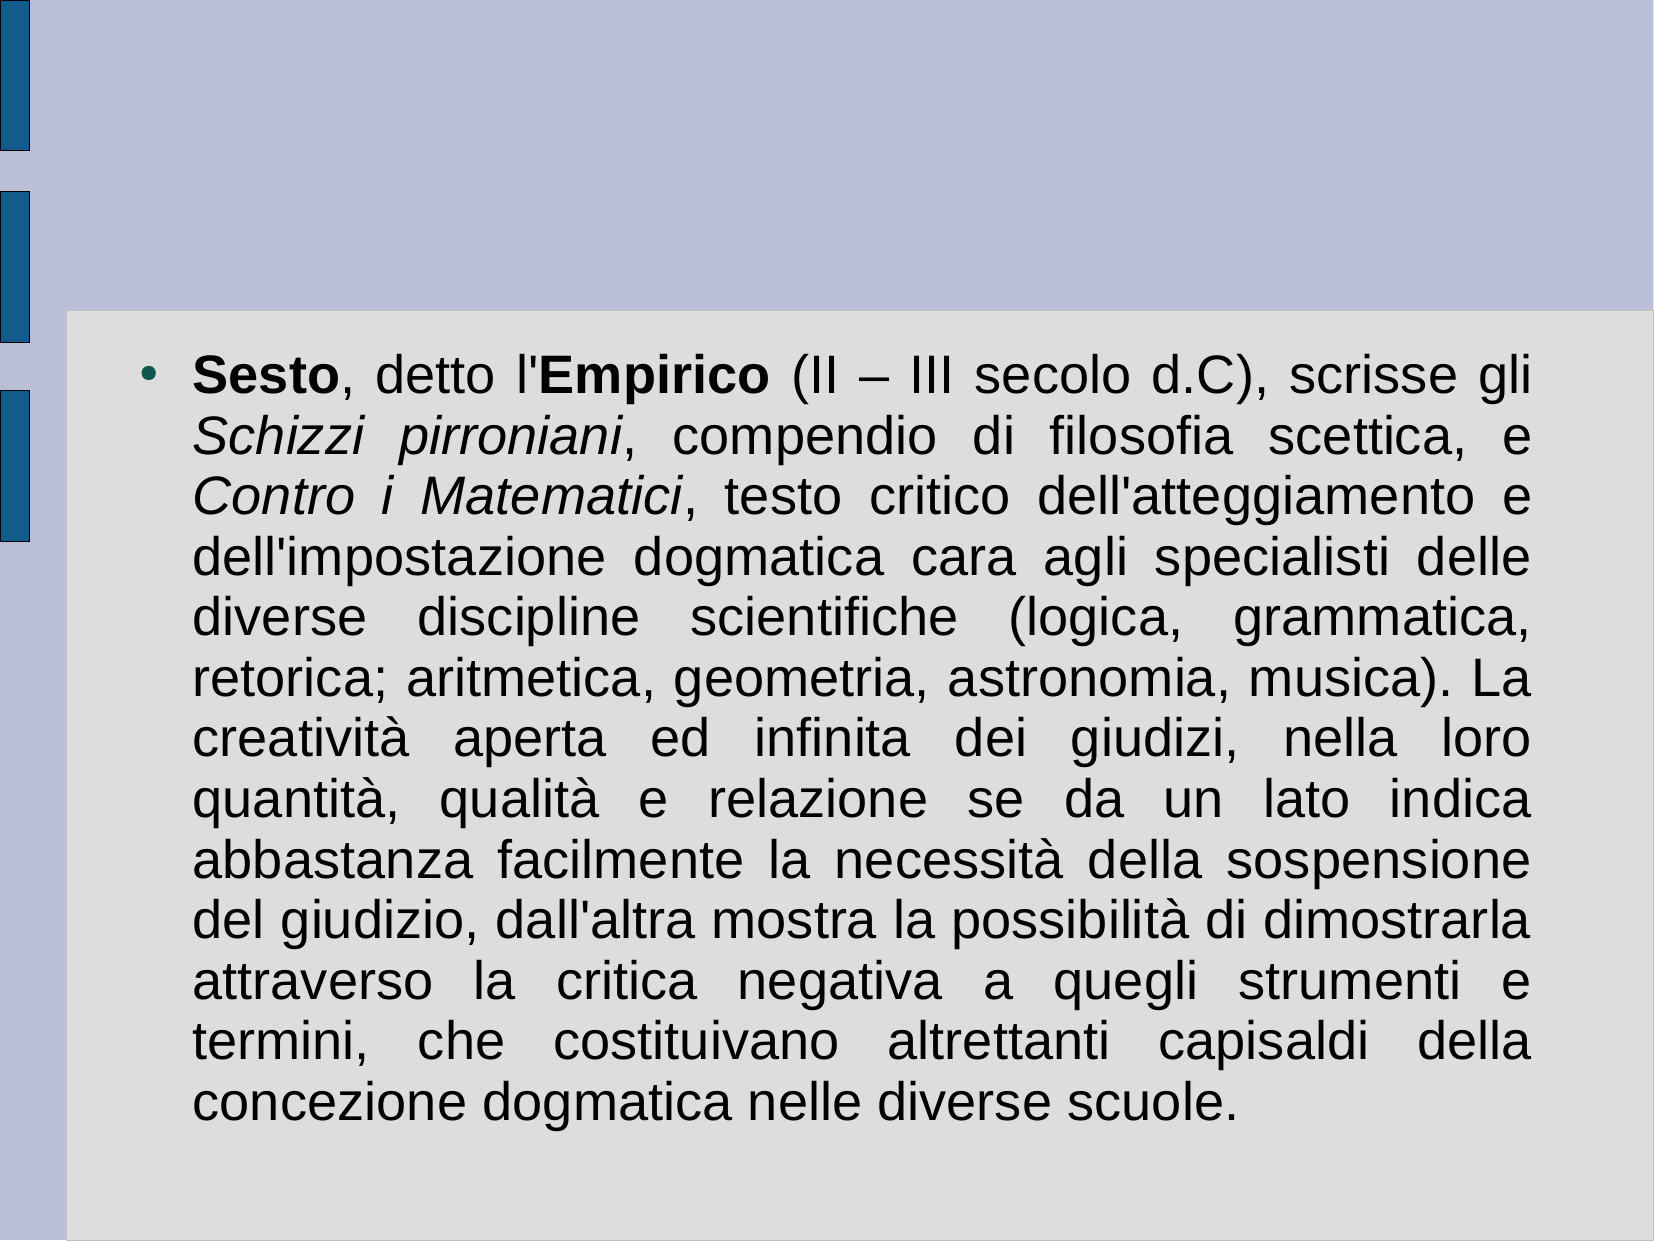

#
Sesto, detto l'Empirico (II – III secolo d.C), scrisse gli Schizzi pirroniani, compendio di filosofia scettica, e Contro i Matematici, testo critico dell'atteggiamento e dell'impostazione dogmatica cara agli specialisti delle diverse discipline scientifiche (logica, grammatica, retorica; aritmetica, geometria, astronomia, musica). La creatività aperta ed infinita dei giudizi, nella loro quantità, qualità e relazione se da un lato indica abbastanza facilmente la necessità della sospensione del giudizio, dall'altra mostra la possibilità di dimostrarla attraverso la critica negativa a quegli strumenti e termini, che costituivano altrettanti capisaldi della concezione dogmatica nelle diverse scuole.